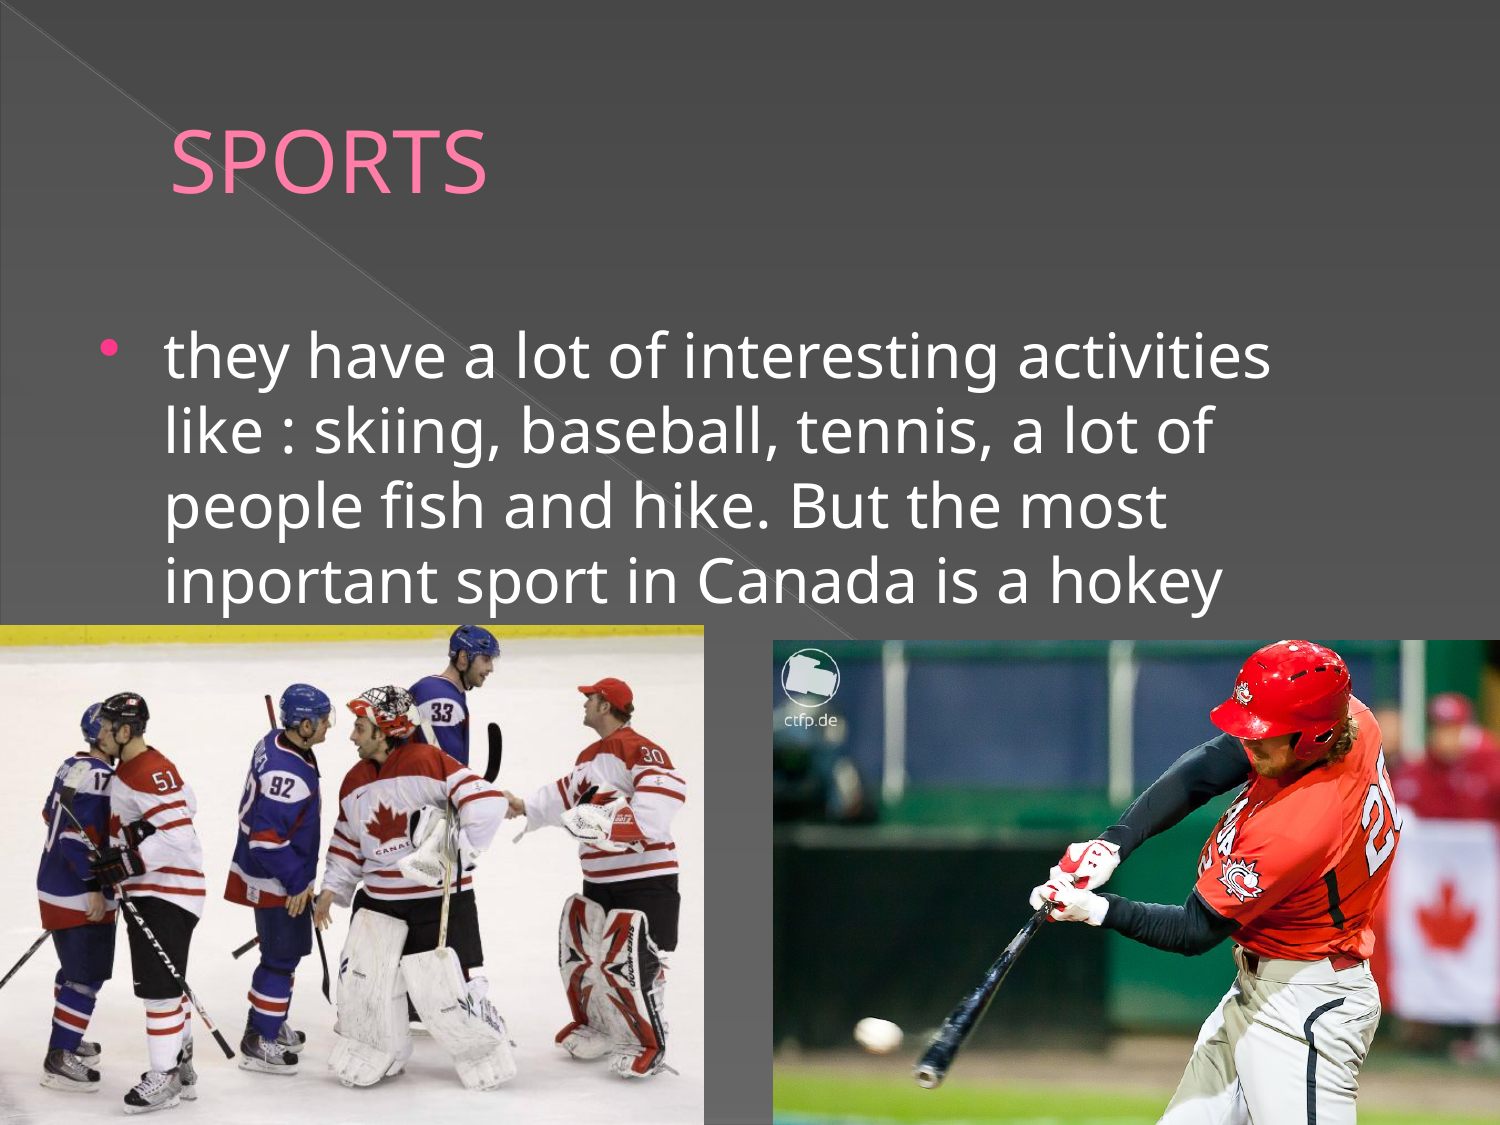

# SPORTS
they have a lot of interesting activities like : skiing, baseball, tennis, a lot of people fish and hike. But the most inportant sport in Canada is a hokey